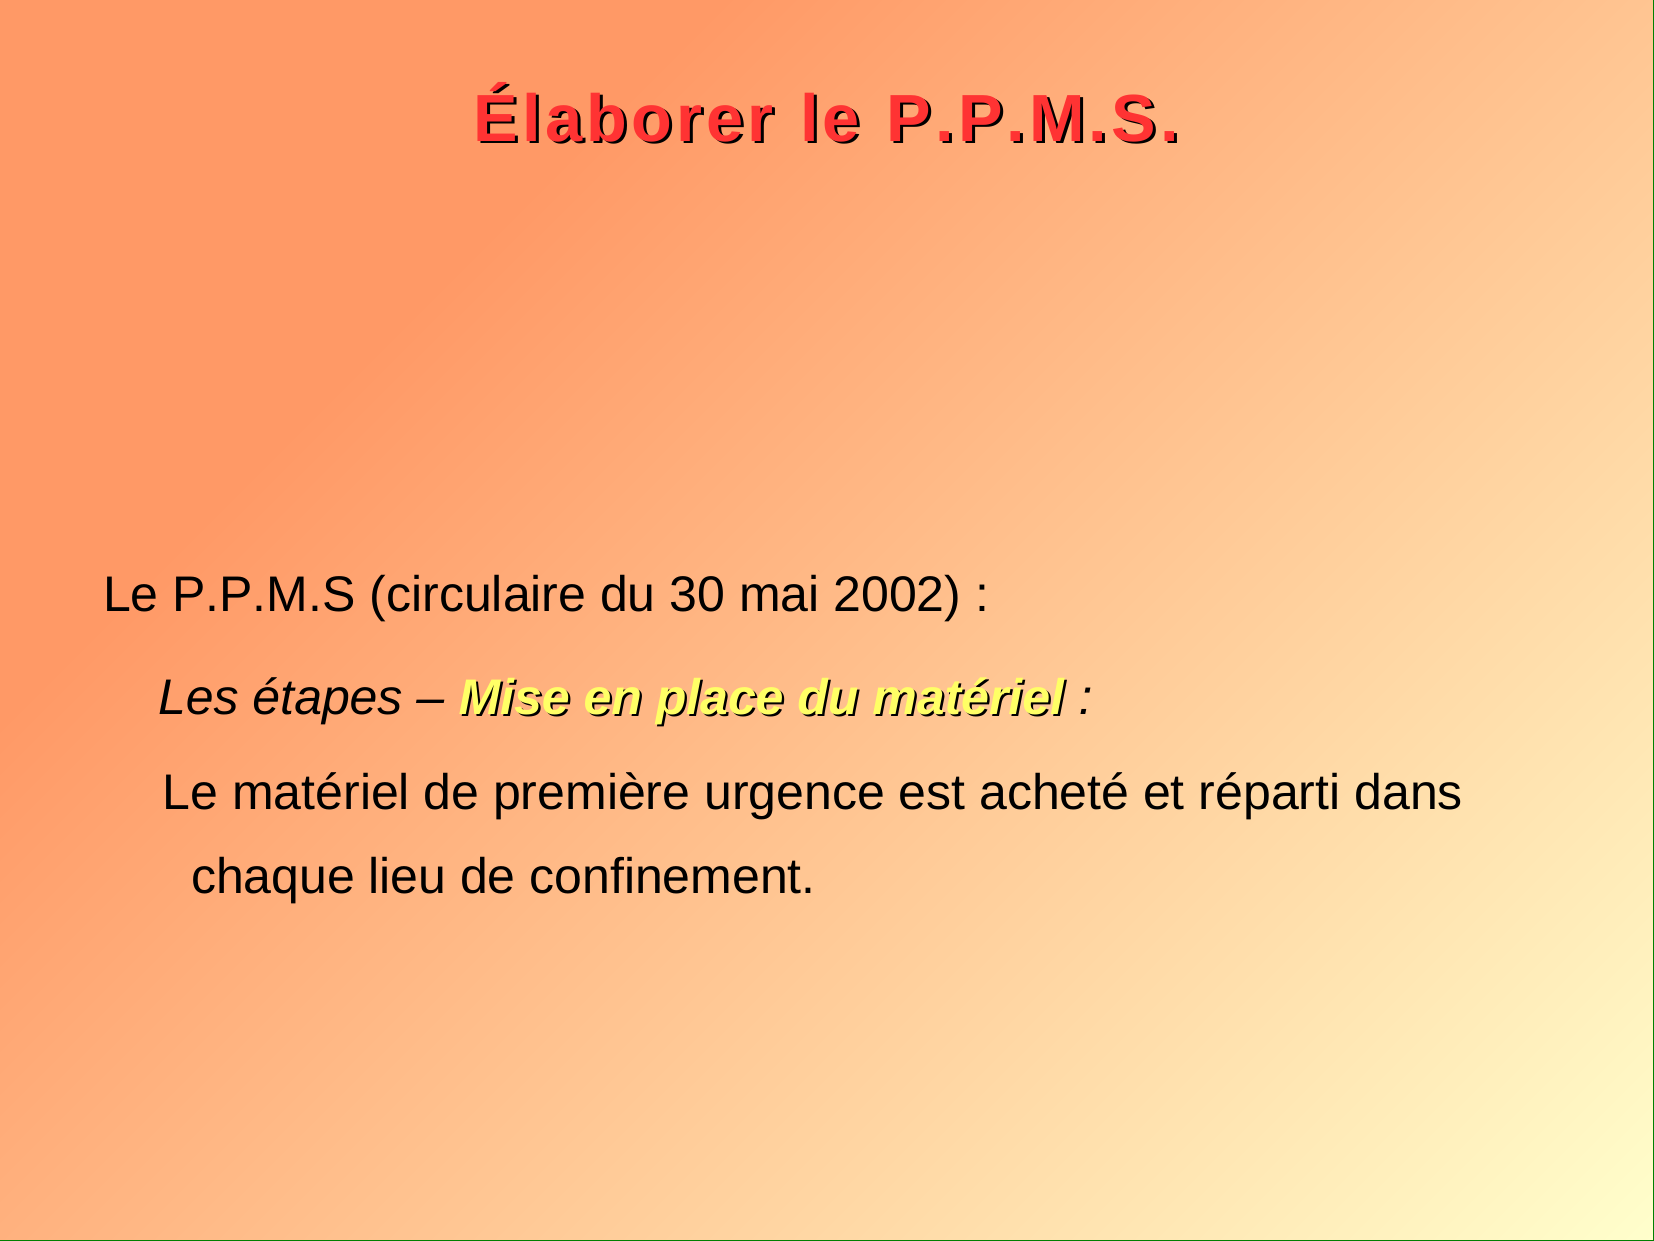

# Élaborer le P.P.M.S.
Le P.P.M.S (circulaire du 30 mai 2002) :
Les étapes – Mise en place du matériel :
Le matériel de première urgence est acheté et réparti dans chaque lieu de confinement.